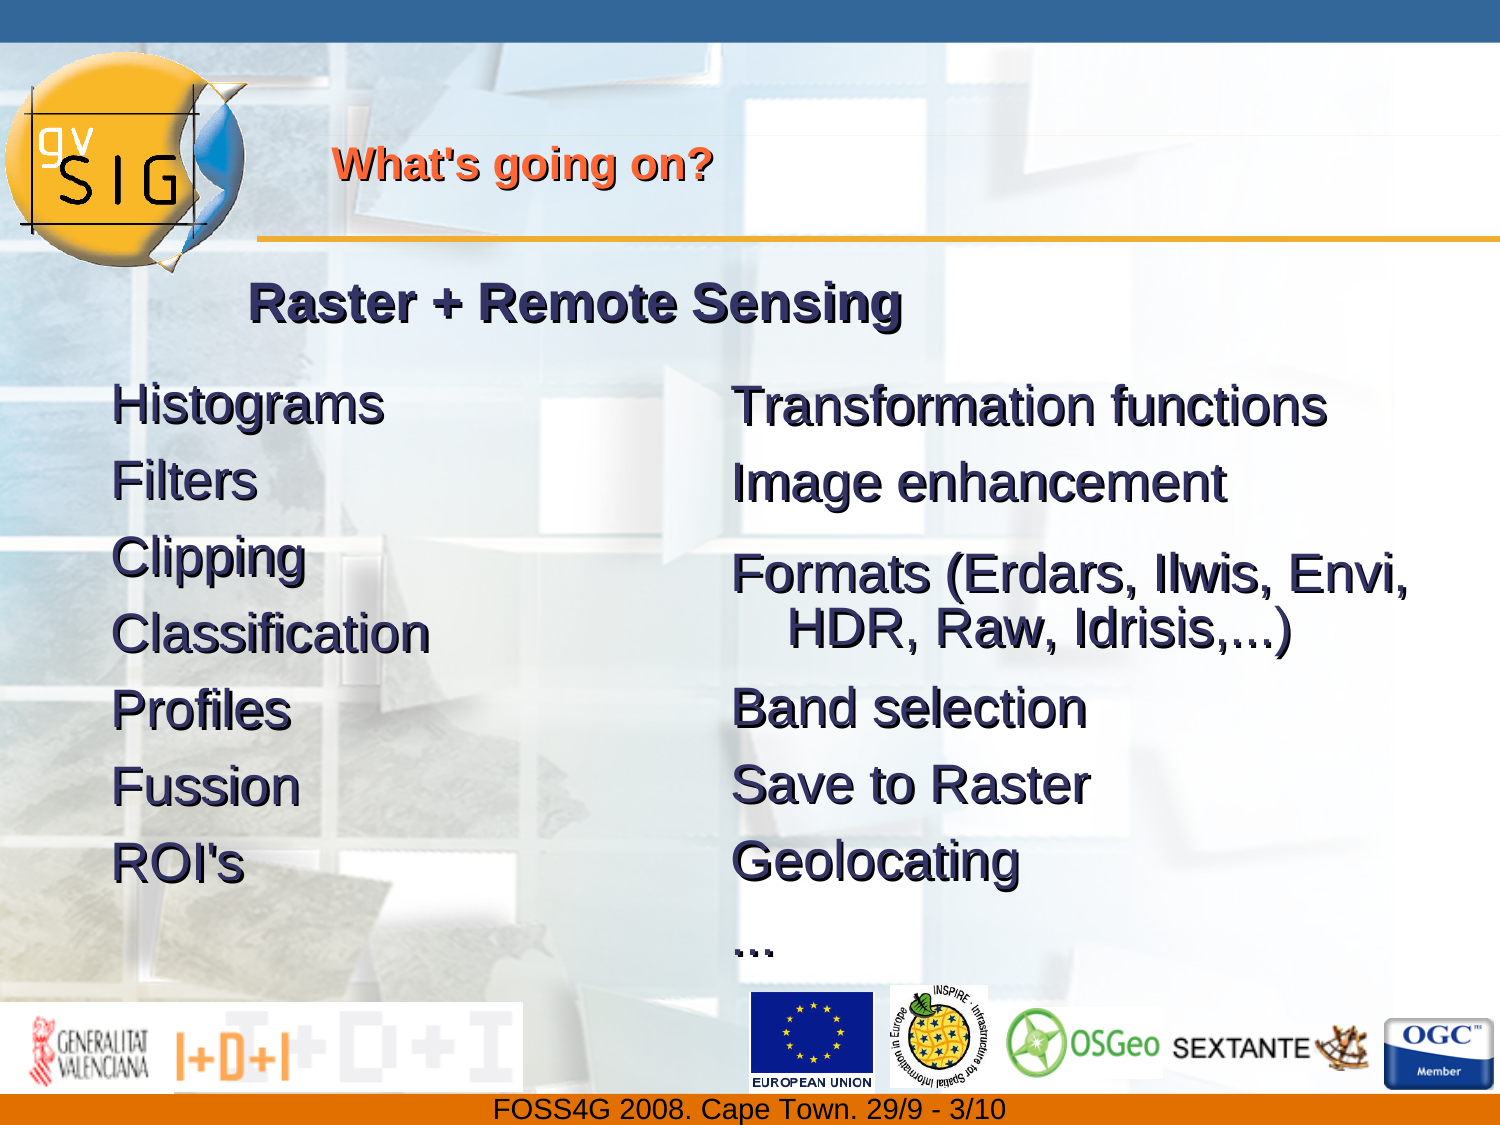

#
What's going on?
Raster + Remote Sensing
Histograms
Filters
Clipping
Classification
Profiles
Fussion
ROI's
Transformation functions
Image enhancement
Formats (Erdars, Ilwis, Envi, HDR, Raw, Idrisis,...)
Band selection
Save to Raster
Geolocating
...